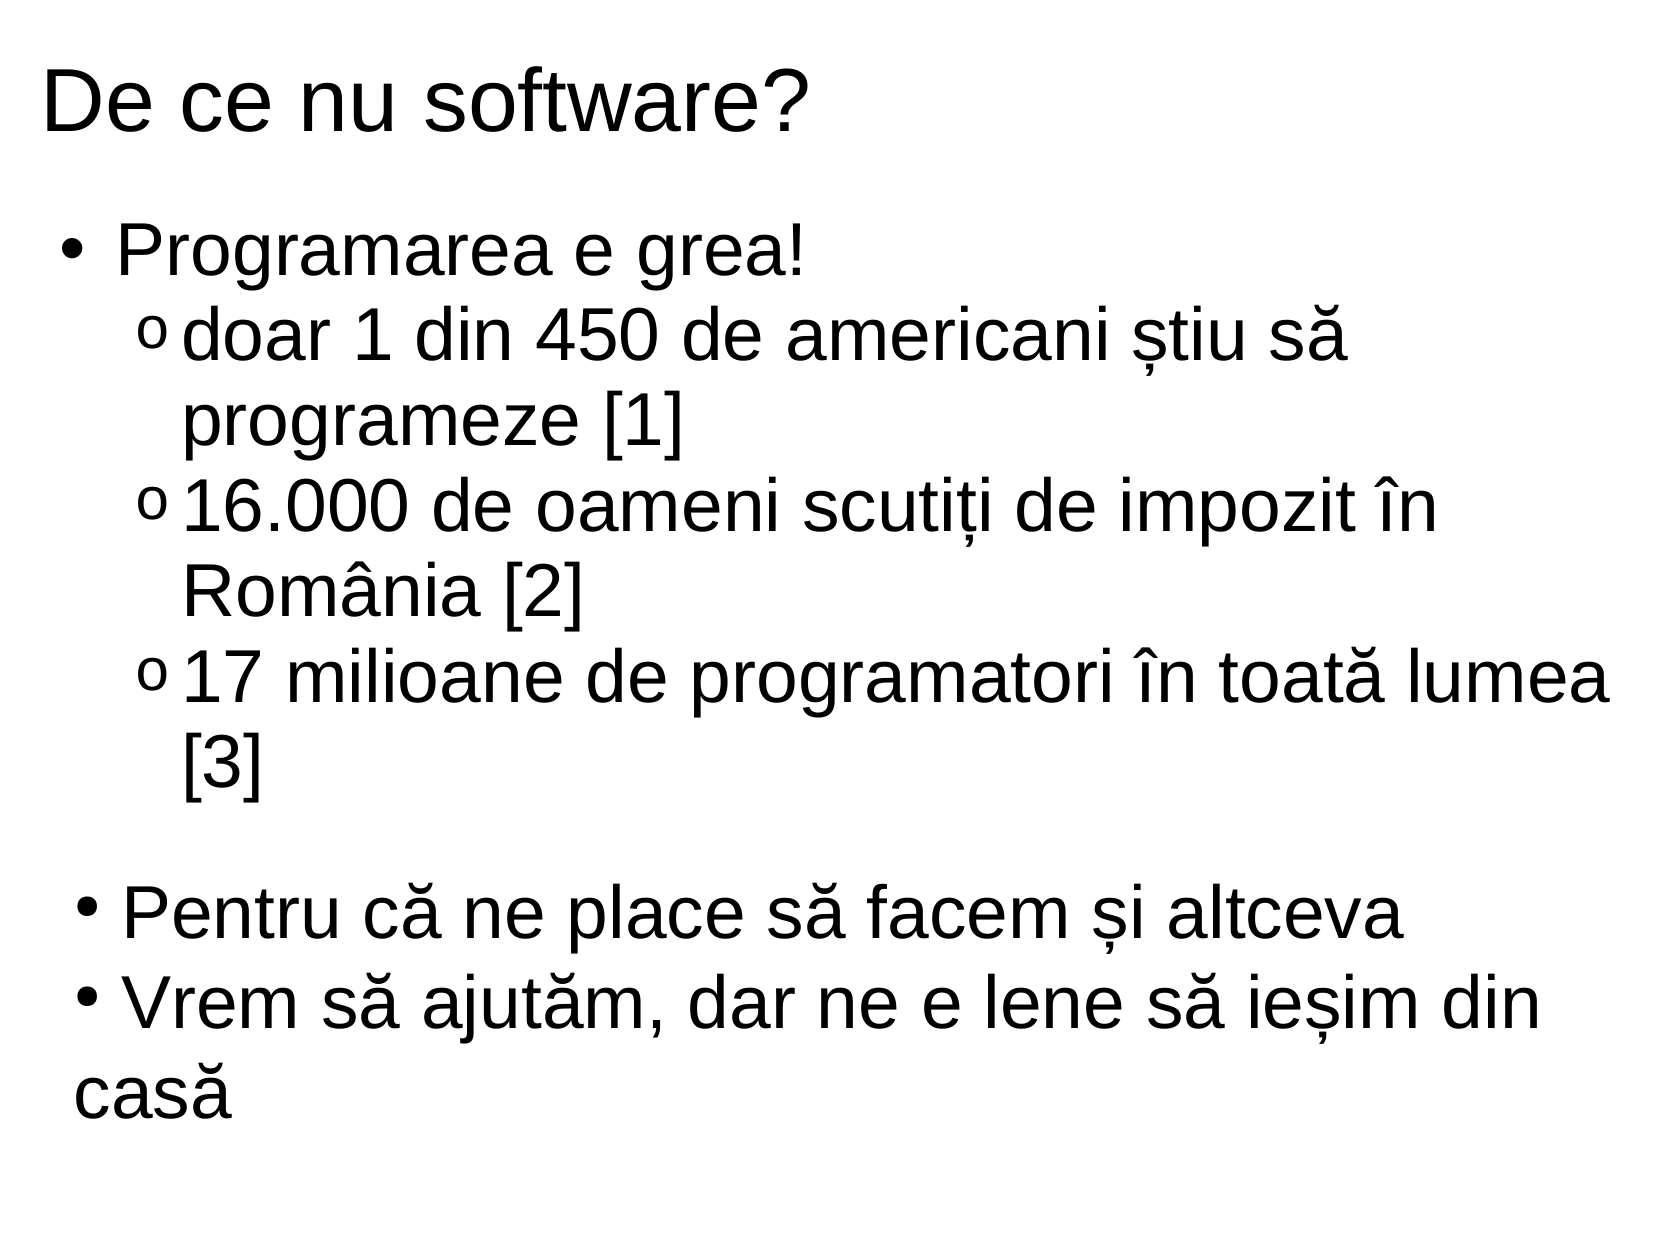

# De ce nu software?
Programarea e grea!
doar 1 din 450 de americani știu să programeze [1]
16.000 de oameni scutiți de impozit în România [2]
17 milioane de programatori în toată lumea [3]
 Pentru că ne place să facem și altceva
 Vrem să ajutăm, dar ne e lene să ieșim din casă